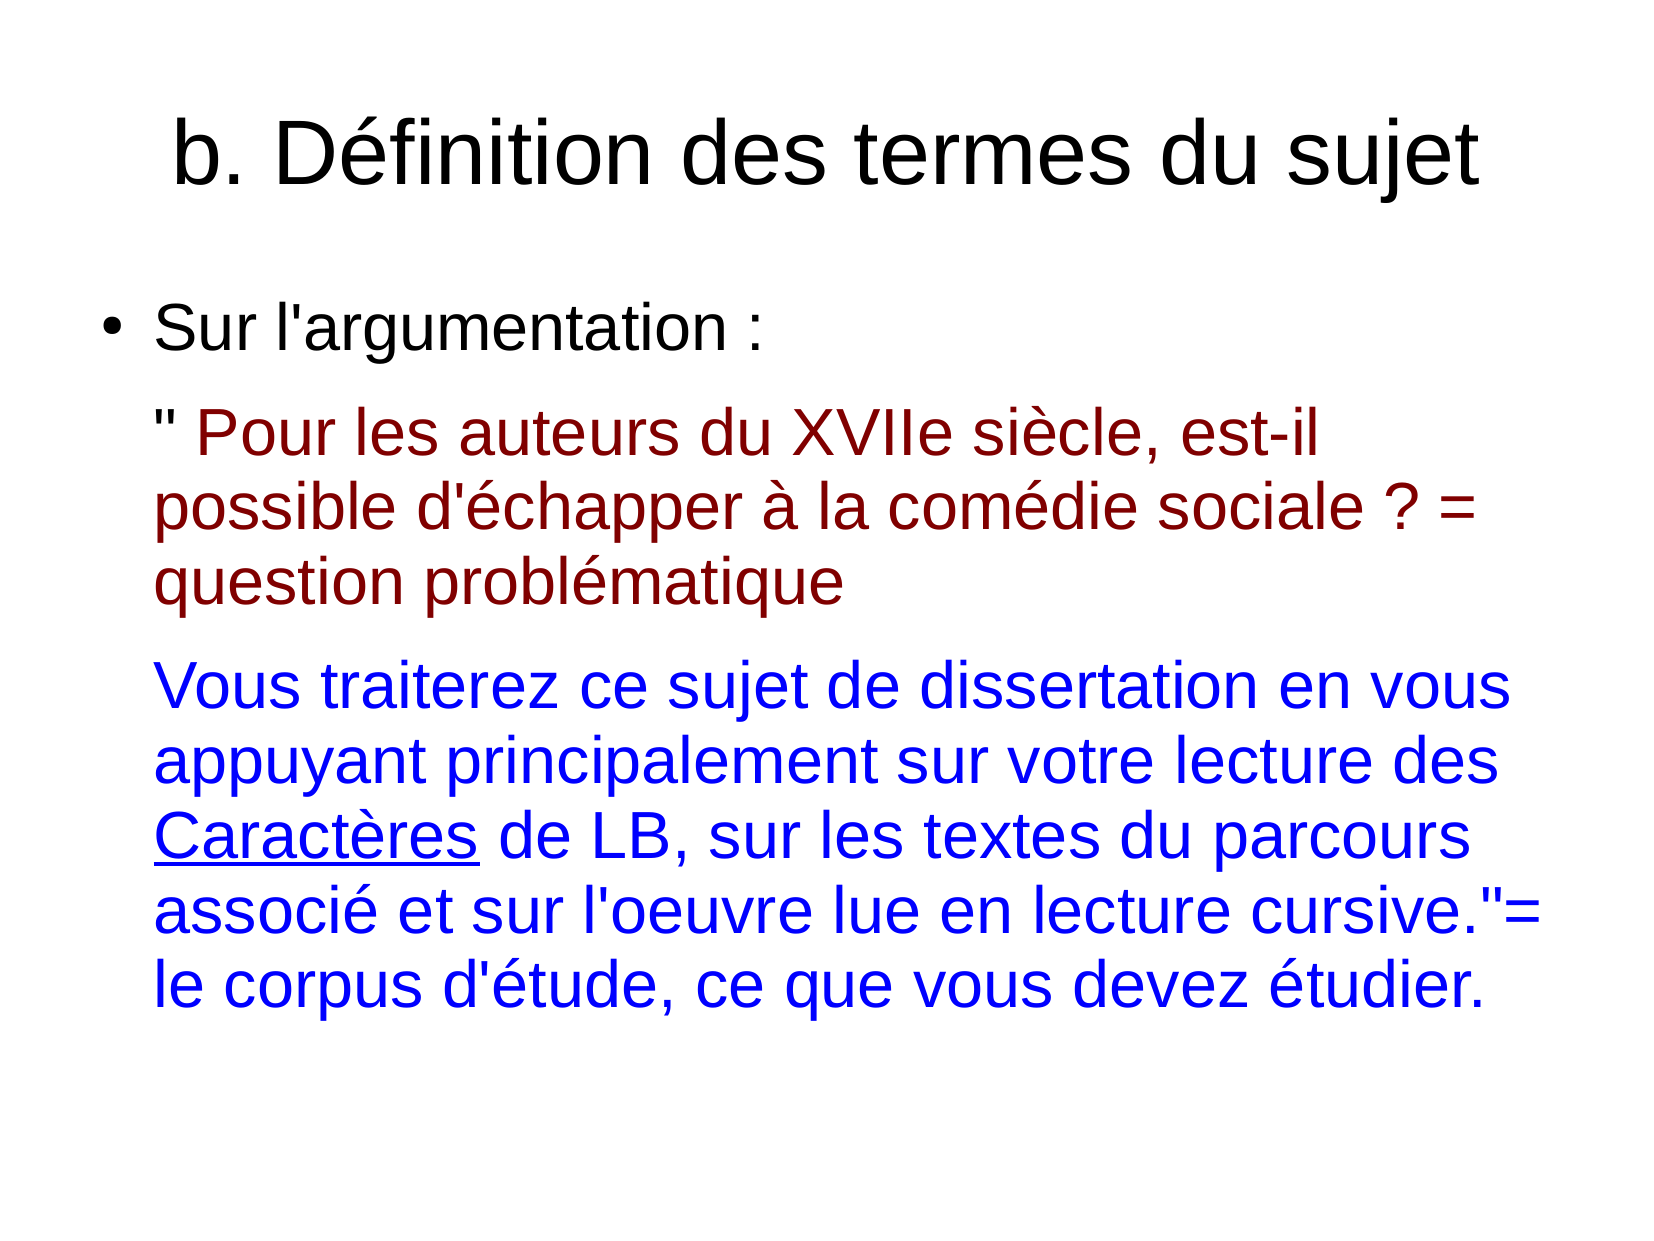

# b. Définition des termes du sujet
Sur l'argumentation :
" Pour les auteurs du XVIIe siècle, est-il possible d'échapper à la comédie sociale ? = question problématique
Vous traiterez ce sujet de dissertation en vous appuyant principalement sur votre lecture des Caractères de LB, sur les textes du parcours associé et sur l'oeuvre lue en lecture cursive."= le corpus d'étude, ce que vous devez étudier.